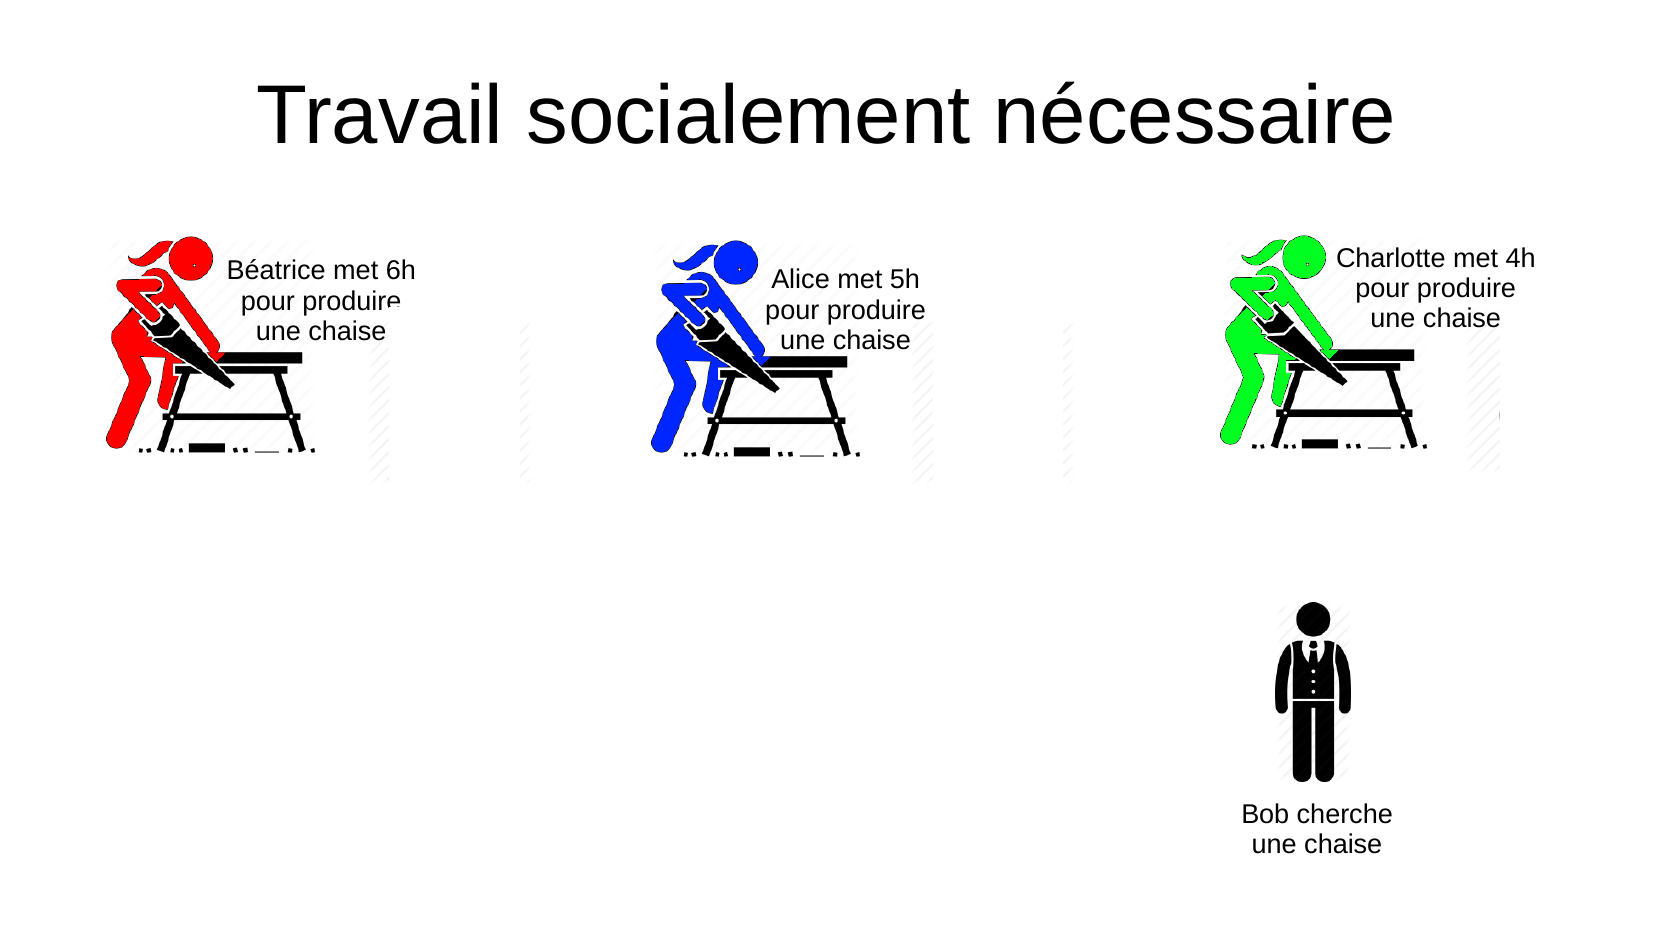

# Travail socialement nécessaire
Charlotte met 4h pour produire une chaise
Béatrice met 6h pour produire une chaise
Alice met 5h pour produire une chaise
Bob cherche une chaise